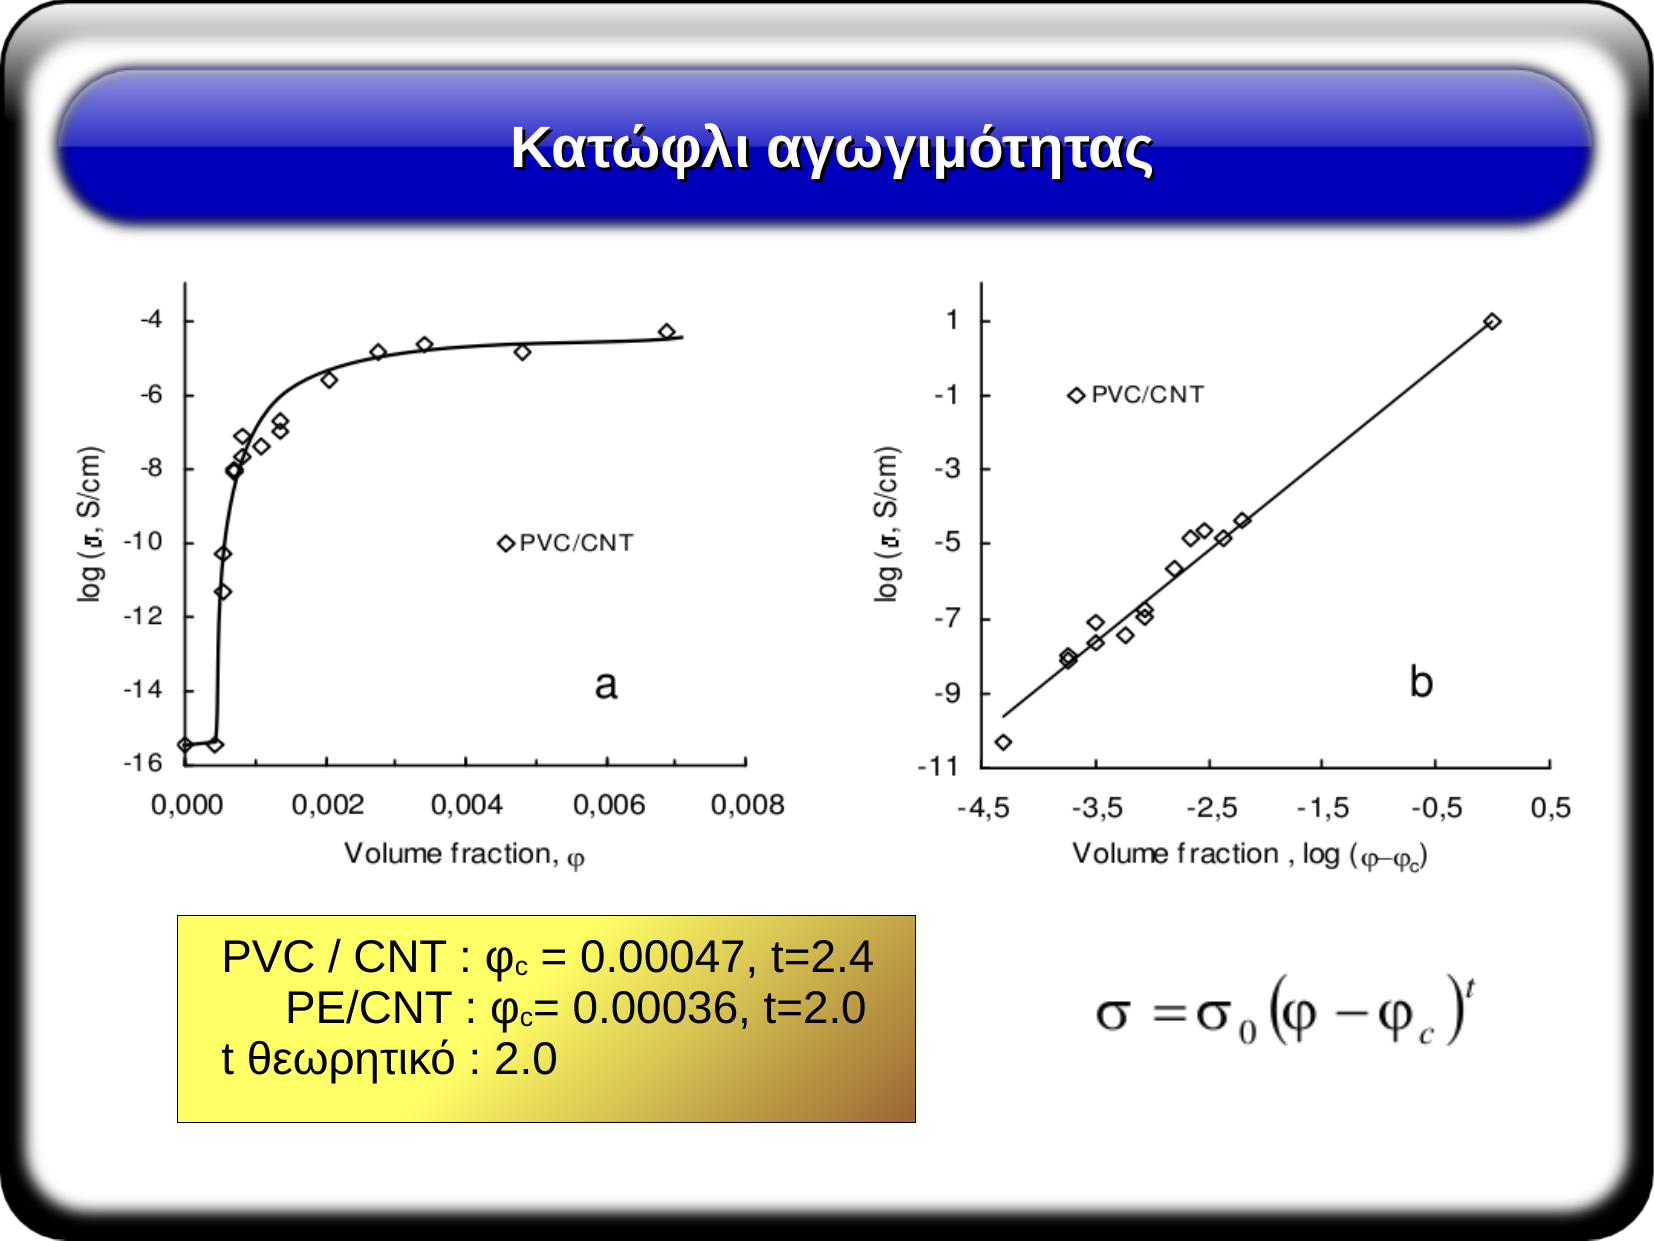

# Κατώφλι αγωγιμότητας
PVC / CNT : φc = 0.00047, t=2.4
 PE/CNT : φc= 0.00036, t=2.0
t θεωρητικό : 2.0